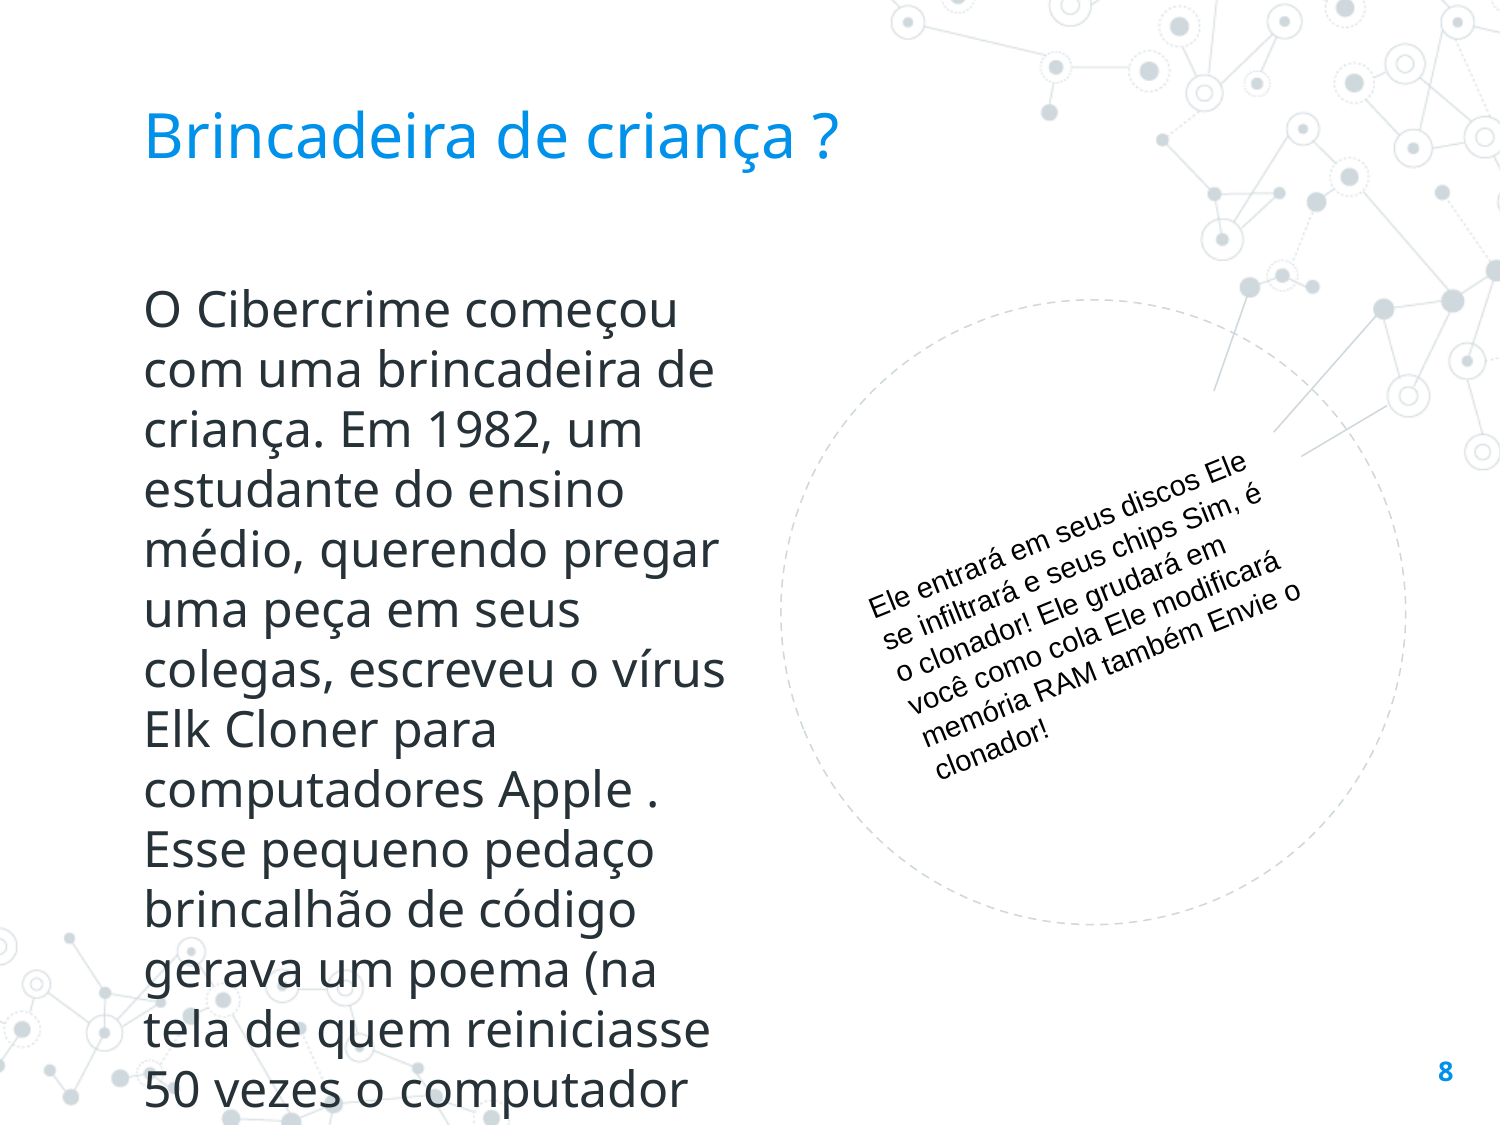

# Brincadeira de criança ?
O Cibercrime começou com uma brincadeira de criança. Em 1982, um estudante do ensino médio, querendo pregar uma peça em seus colegas, escreveu o vírus Elk Cloner para computadores Apple . Esse pequeno pedaço brincalhão de código gerava um poema (na tela de quem reiniciasse 50 vezes o computador com um disquete infectado
Ele entrará em seus discos Ele se infiltrará e seus chips Sim, é o clonador! Ele grudará em você como cola Ele modificará memória RAM também Envie o clonador!